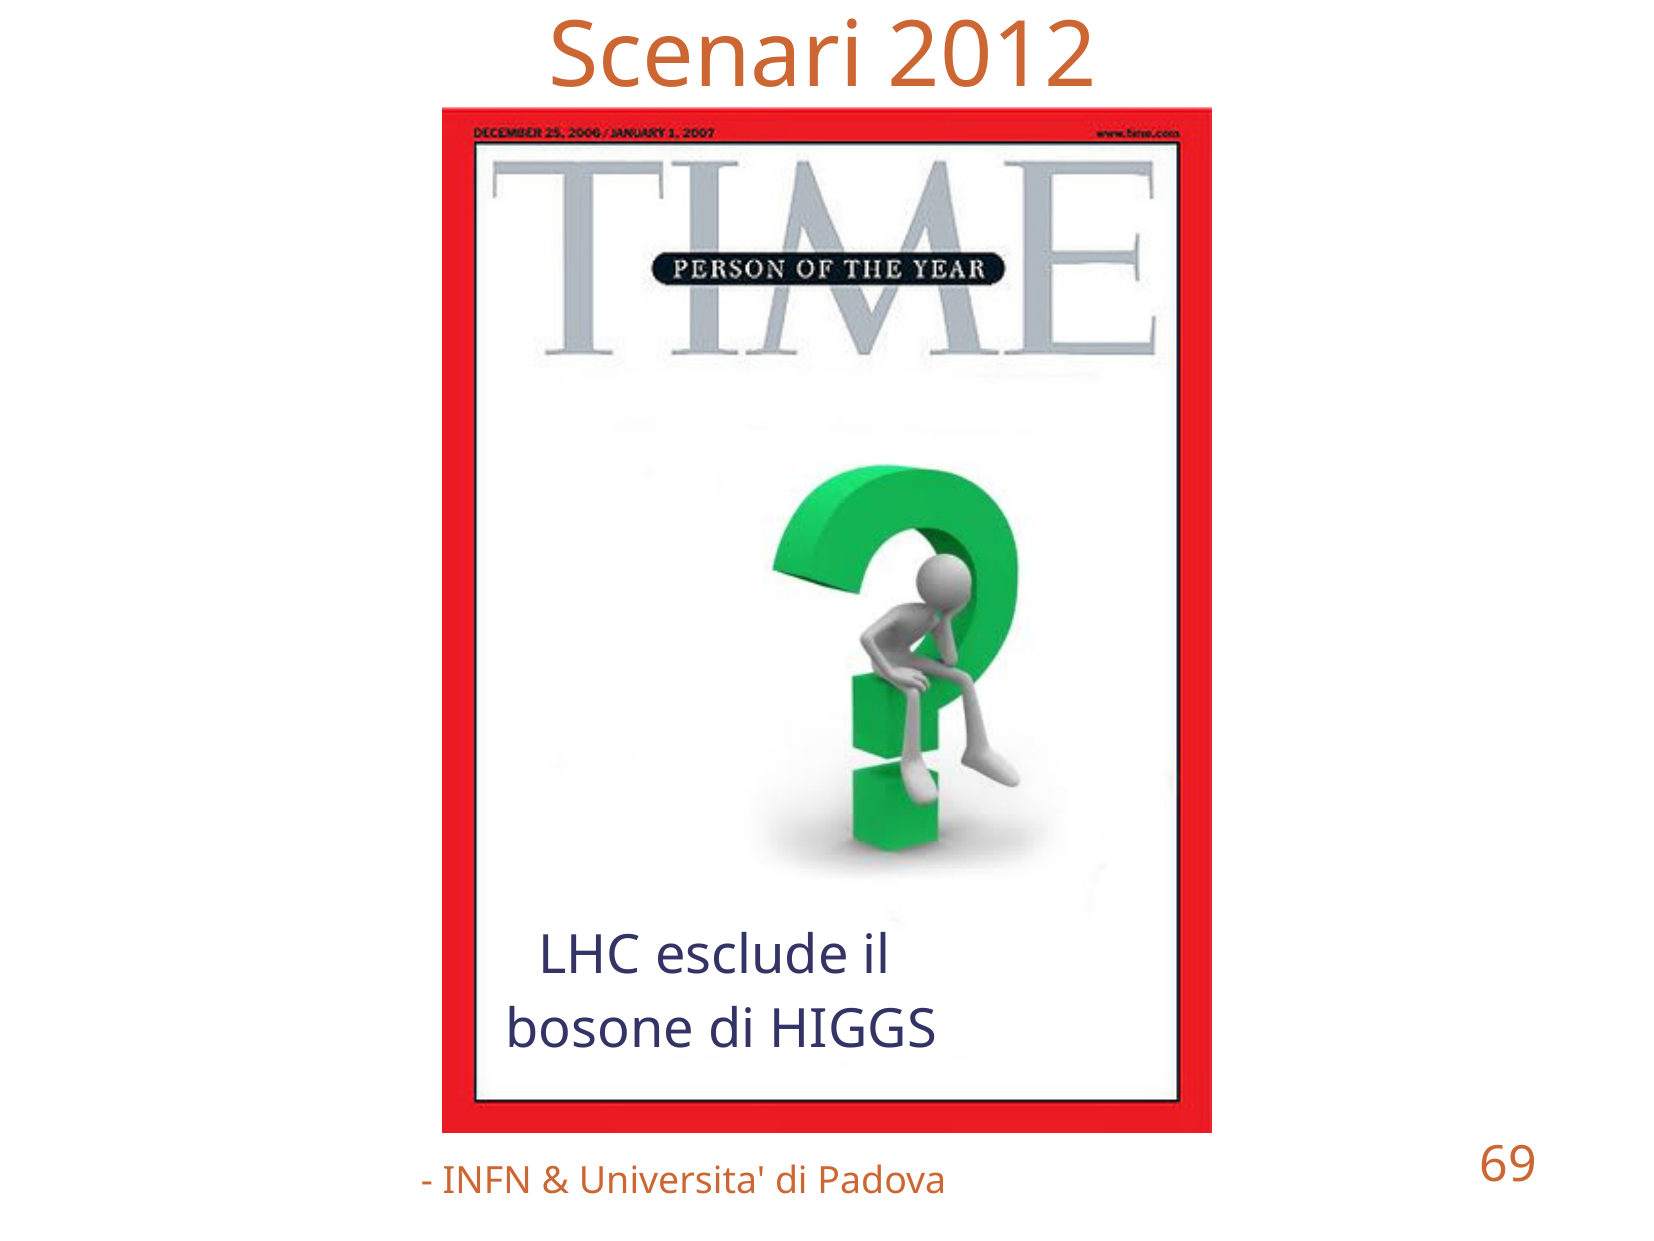

# Scenari 2012
LHC esclude il
bosone di HIGGS
69